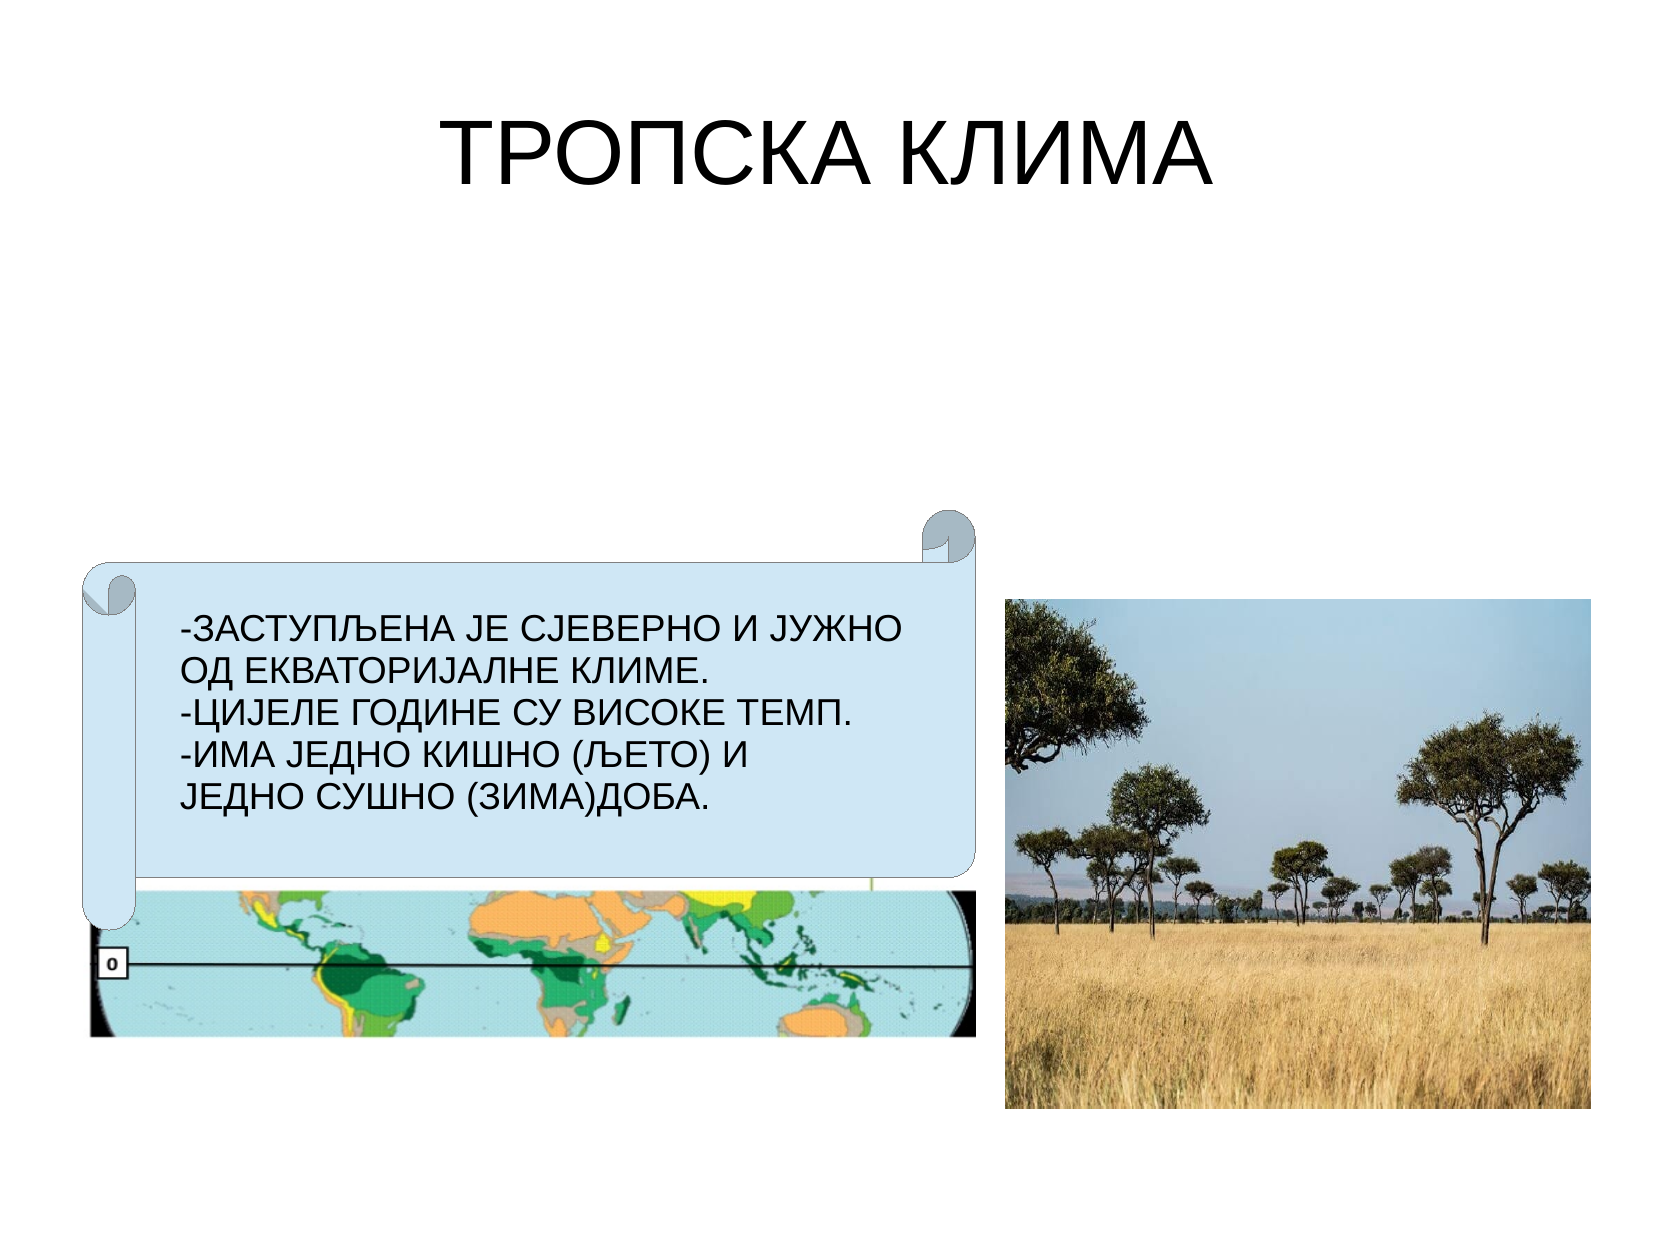

# ТРОПСКА КЛИМА
-ЗАСТУПЉЕНА ЈЕ СЈЕВЕРНО И ЈУЖНО
ОД ЕКВАТОРИЈАЛНЕ КЛИМЕ.
-ЦИЈЕЛЕ ГОДИНЕ СУ ВИСОКЕ ТЕМП.
-ИМА ЈЕДНО КИШНО (ЉЕТО) И
ЈЕДНО СУШНО (ЗИМА)ДОБА.